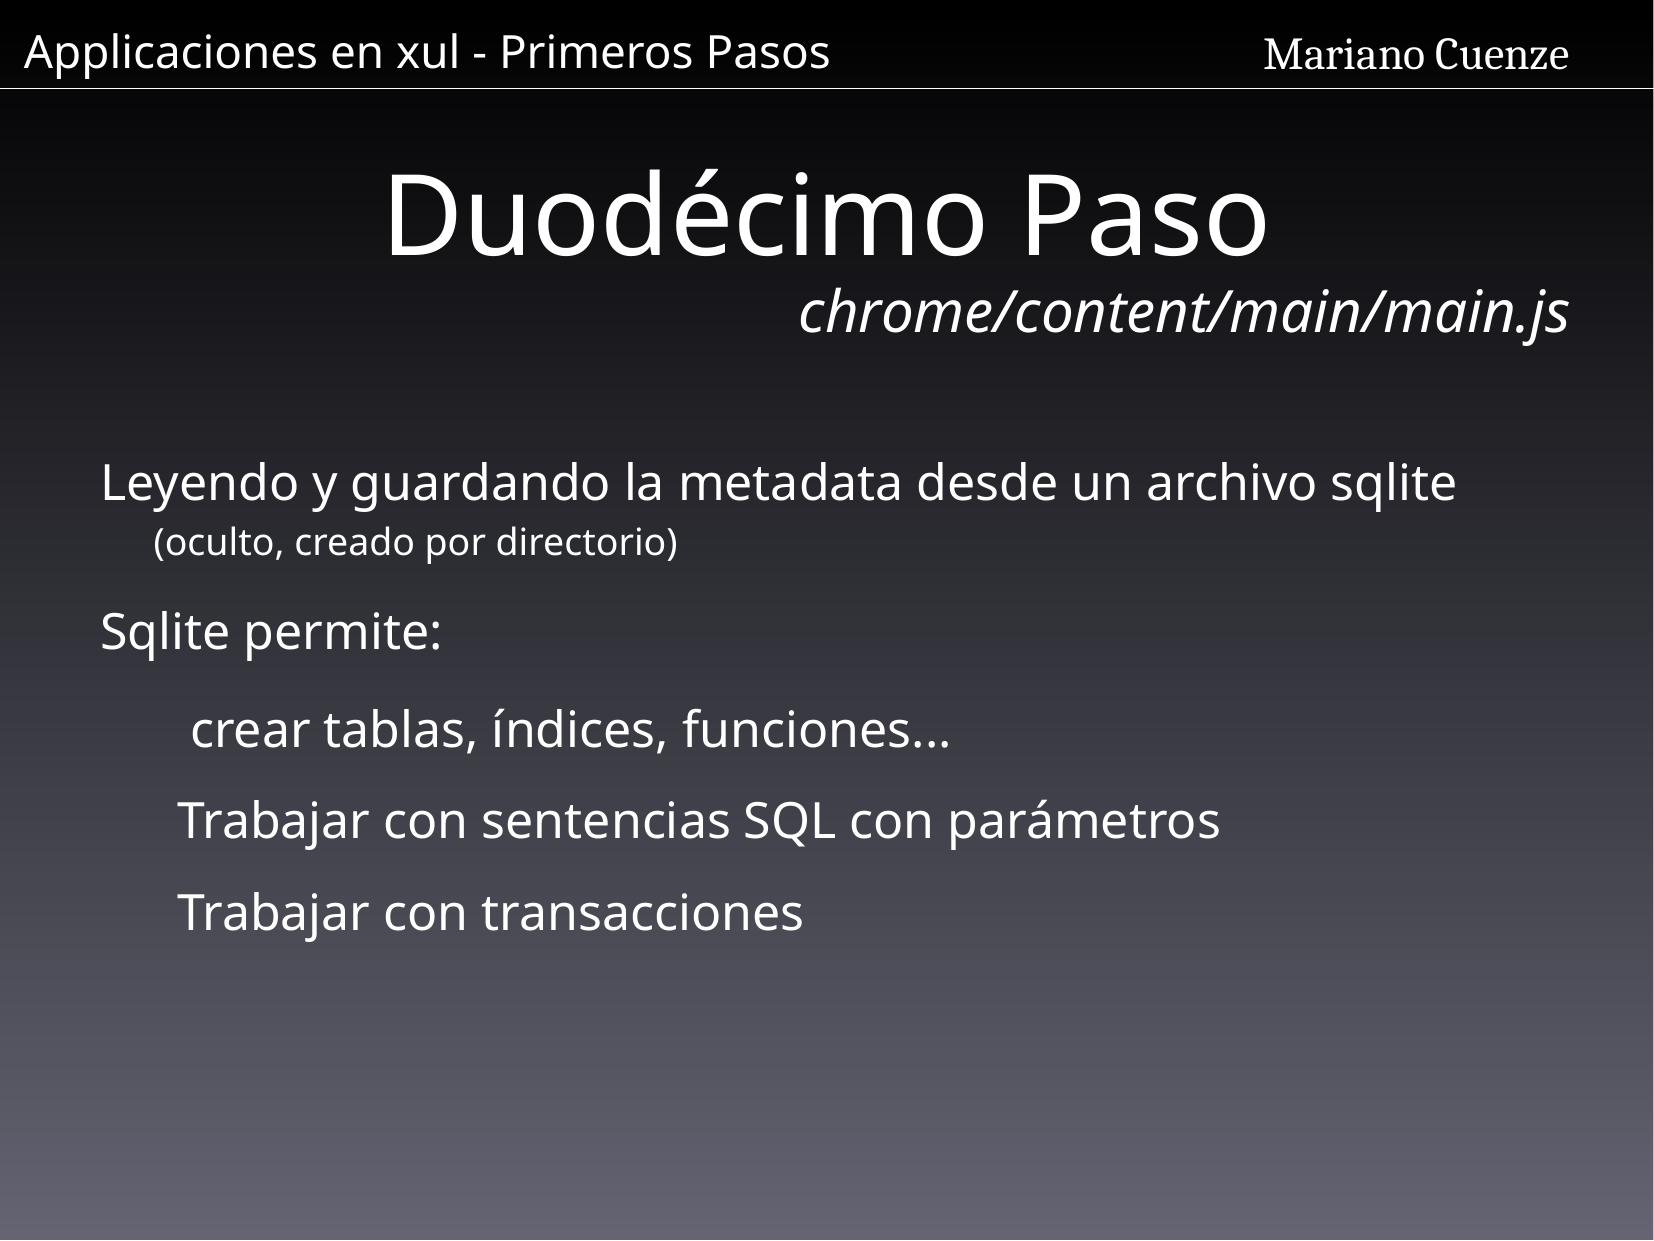

Applicaciones en xul - Primeros Pasos
Mariano Cuenze
# Duodécimo Paso
chrome/content/main/main.js
Leyendo y guardando la metadata desde un archivo sqlite (oculto, creado por directorio)
Sqlite permite:
 crear tablas, índices, funciones...
Trabajar con sentencias SQL con parámetros
Trabajar con transacciones